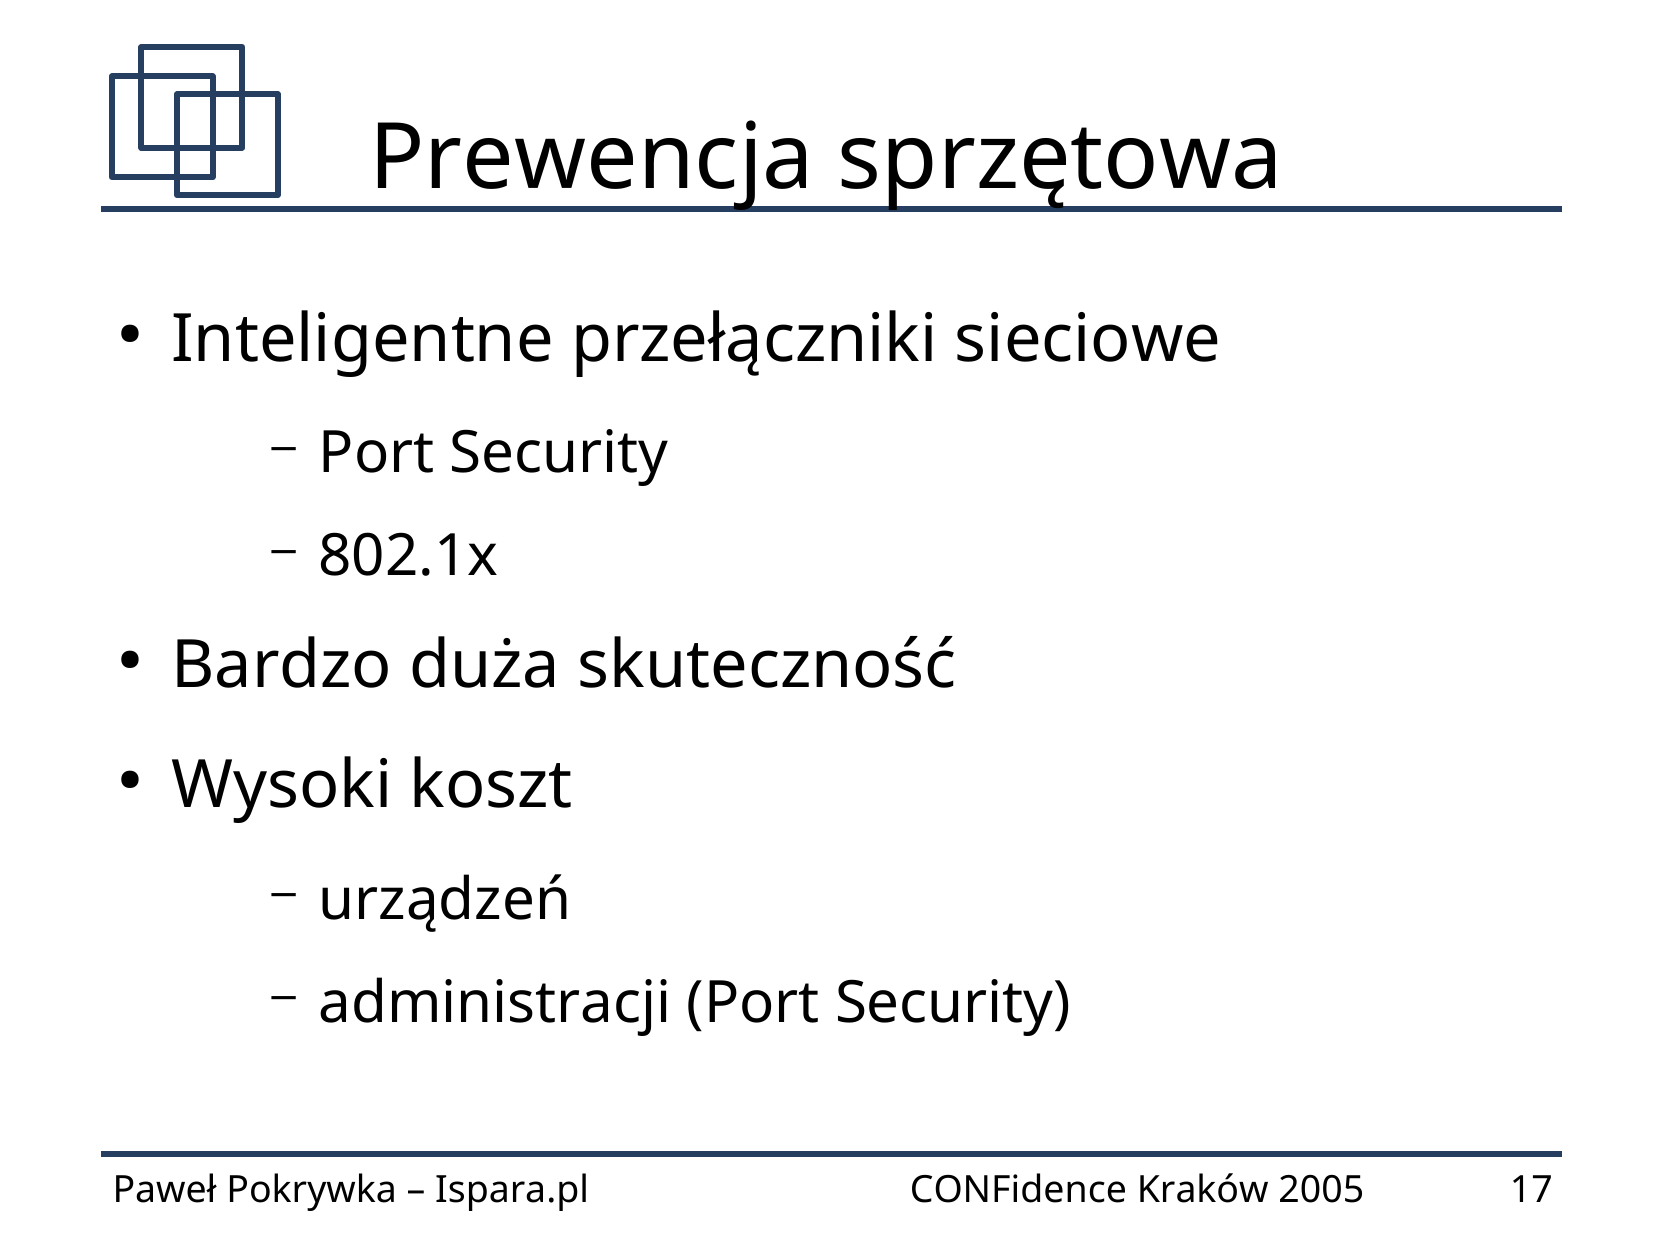

# Prewencja sprzętowa
Inteligentne przełączniki sieciowe
Port Security
802.1x
Bardzo duża skuteczność
Wysoki koszt
urządzeń
administracji (Port Security)